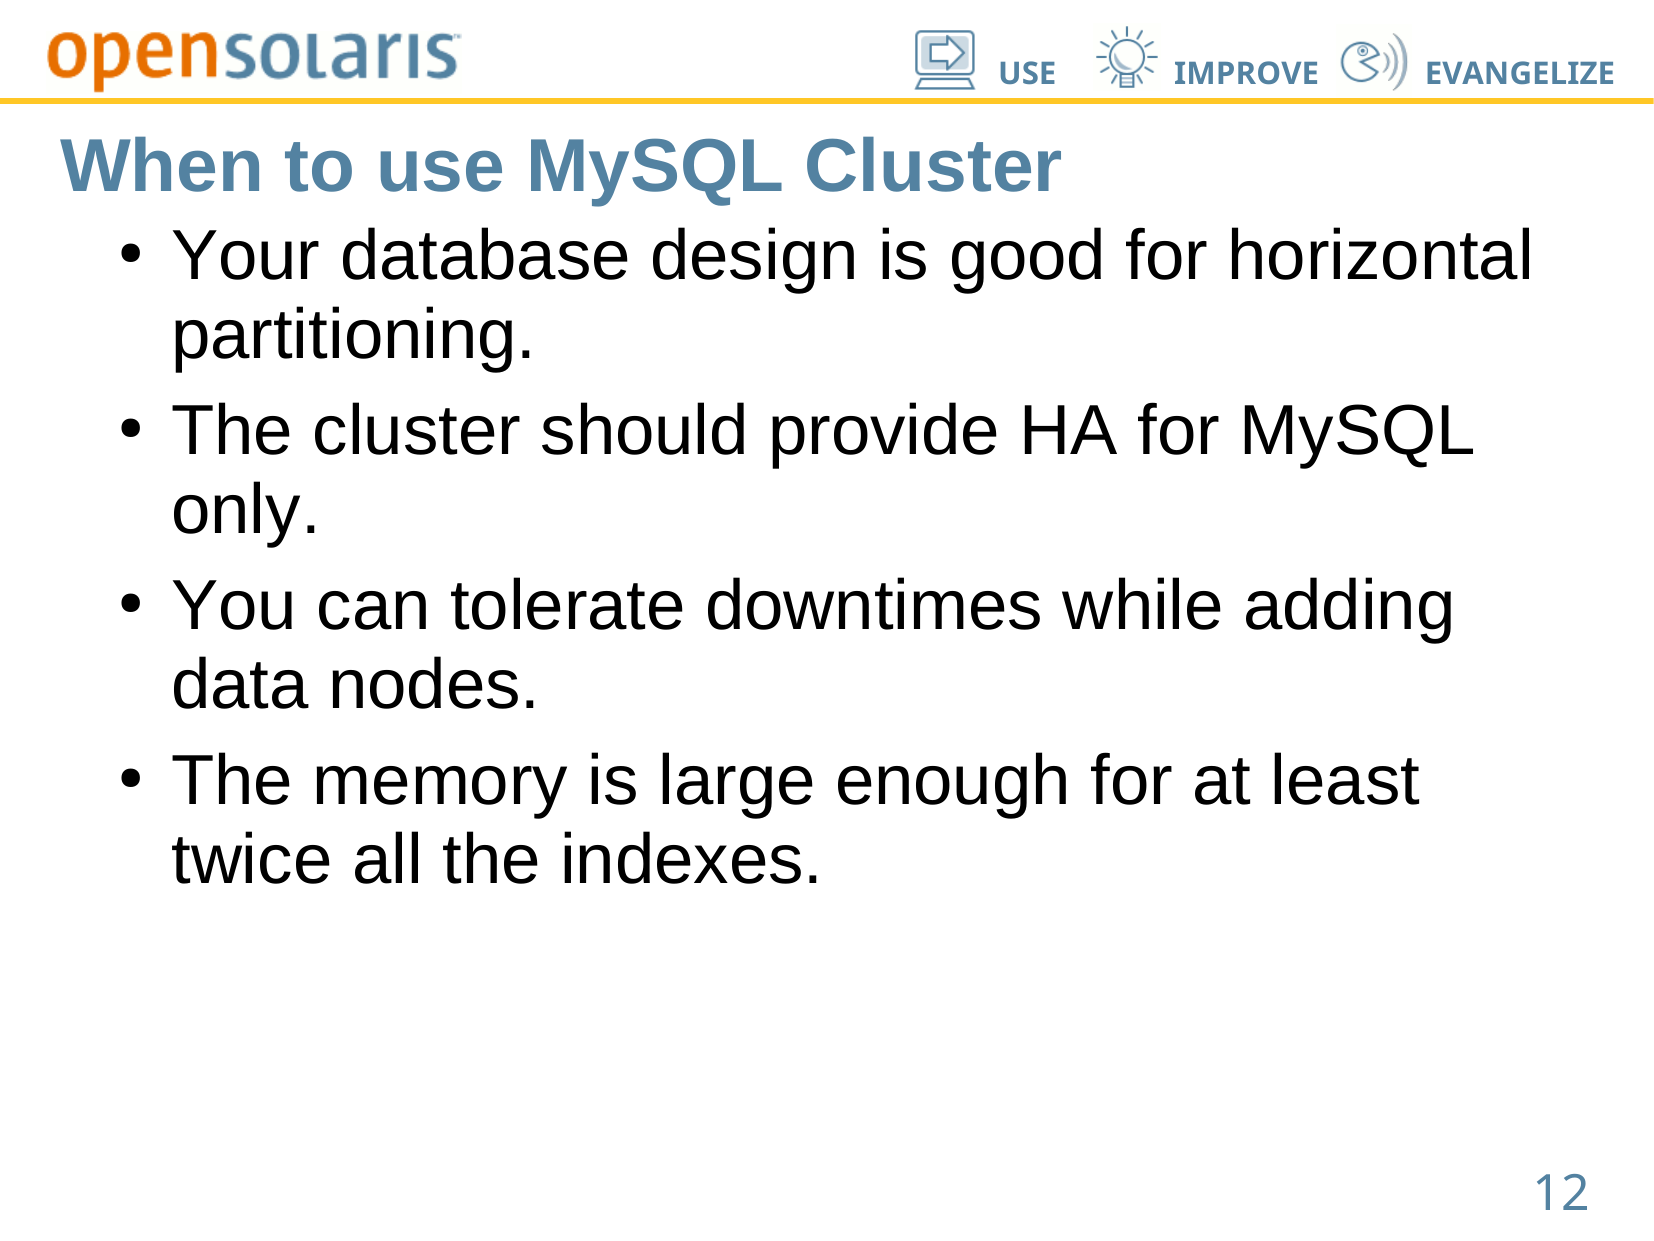

# When to use MySQL Cluster
Your database design is good for horizontal partitioning.
The cluster should provide HA for MySQL only.
You can tolerate downtimes while adding data nodes.
The memory is large enough for at least twice all the indexes.